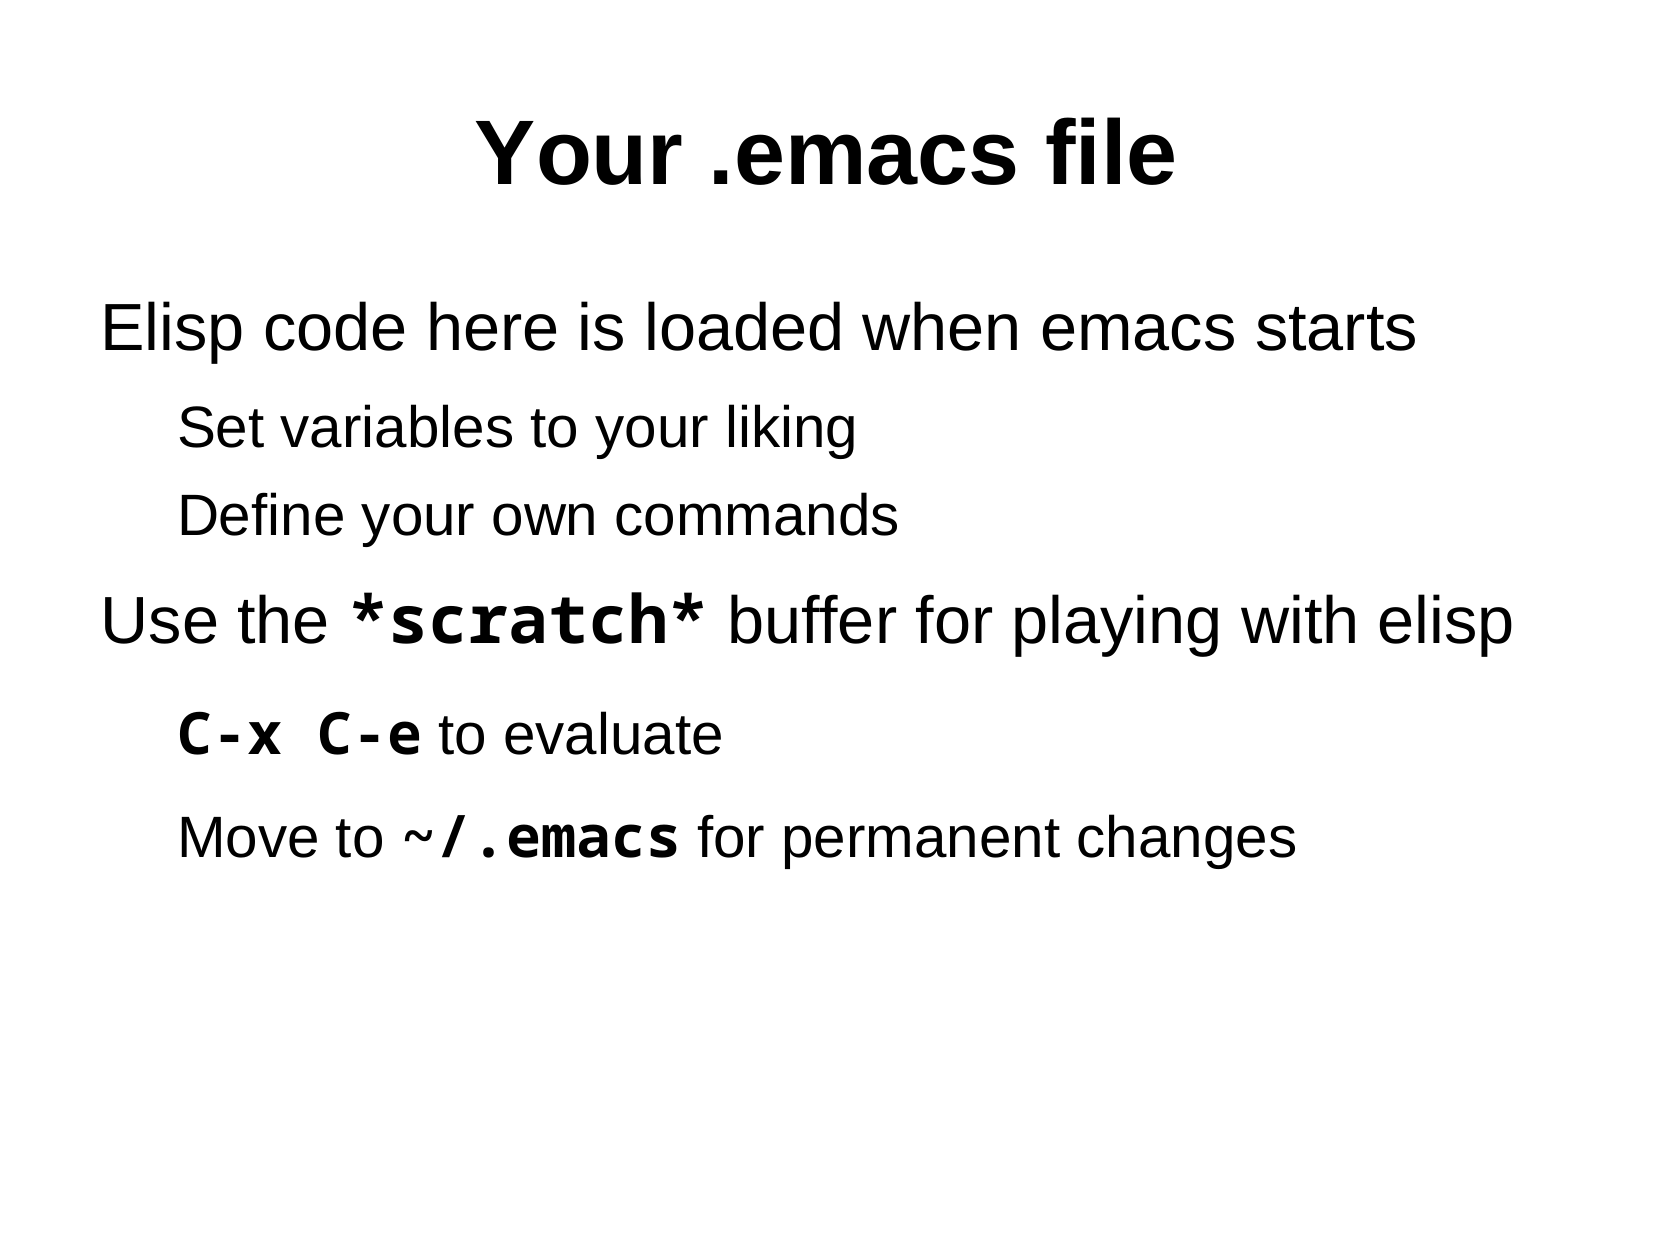

# Your .emacs file
Elisp code here is loaded when emacs starts
Set variables to your liking
Define your own commands
Use the *scratch* buffer for playing with elisp
C-x C-e to evaluate
Move to ~/.emacs for permanent changes